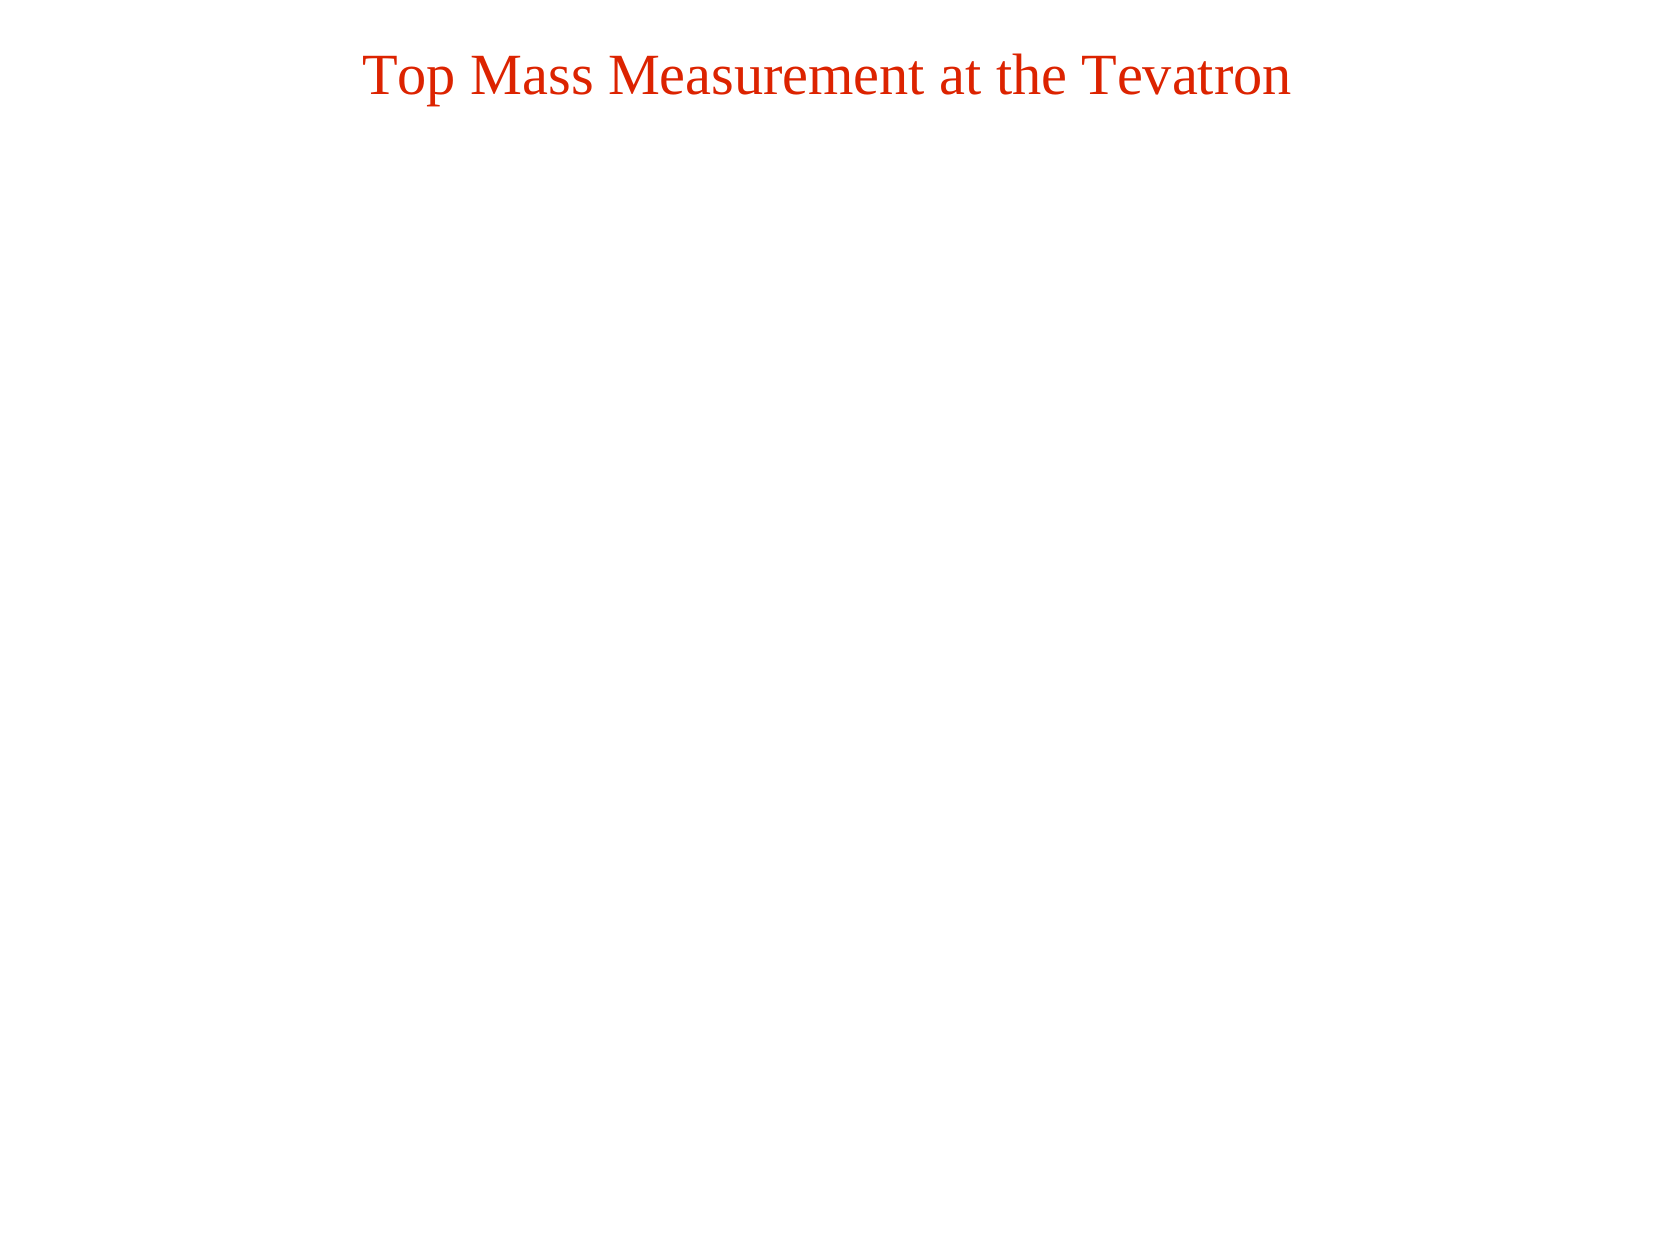

# Top Mass Measurement at the Tevatron